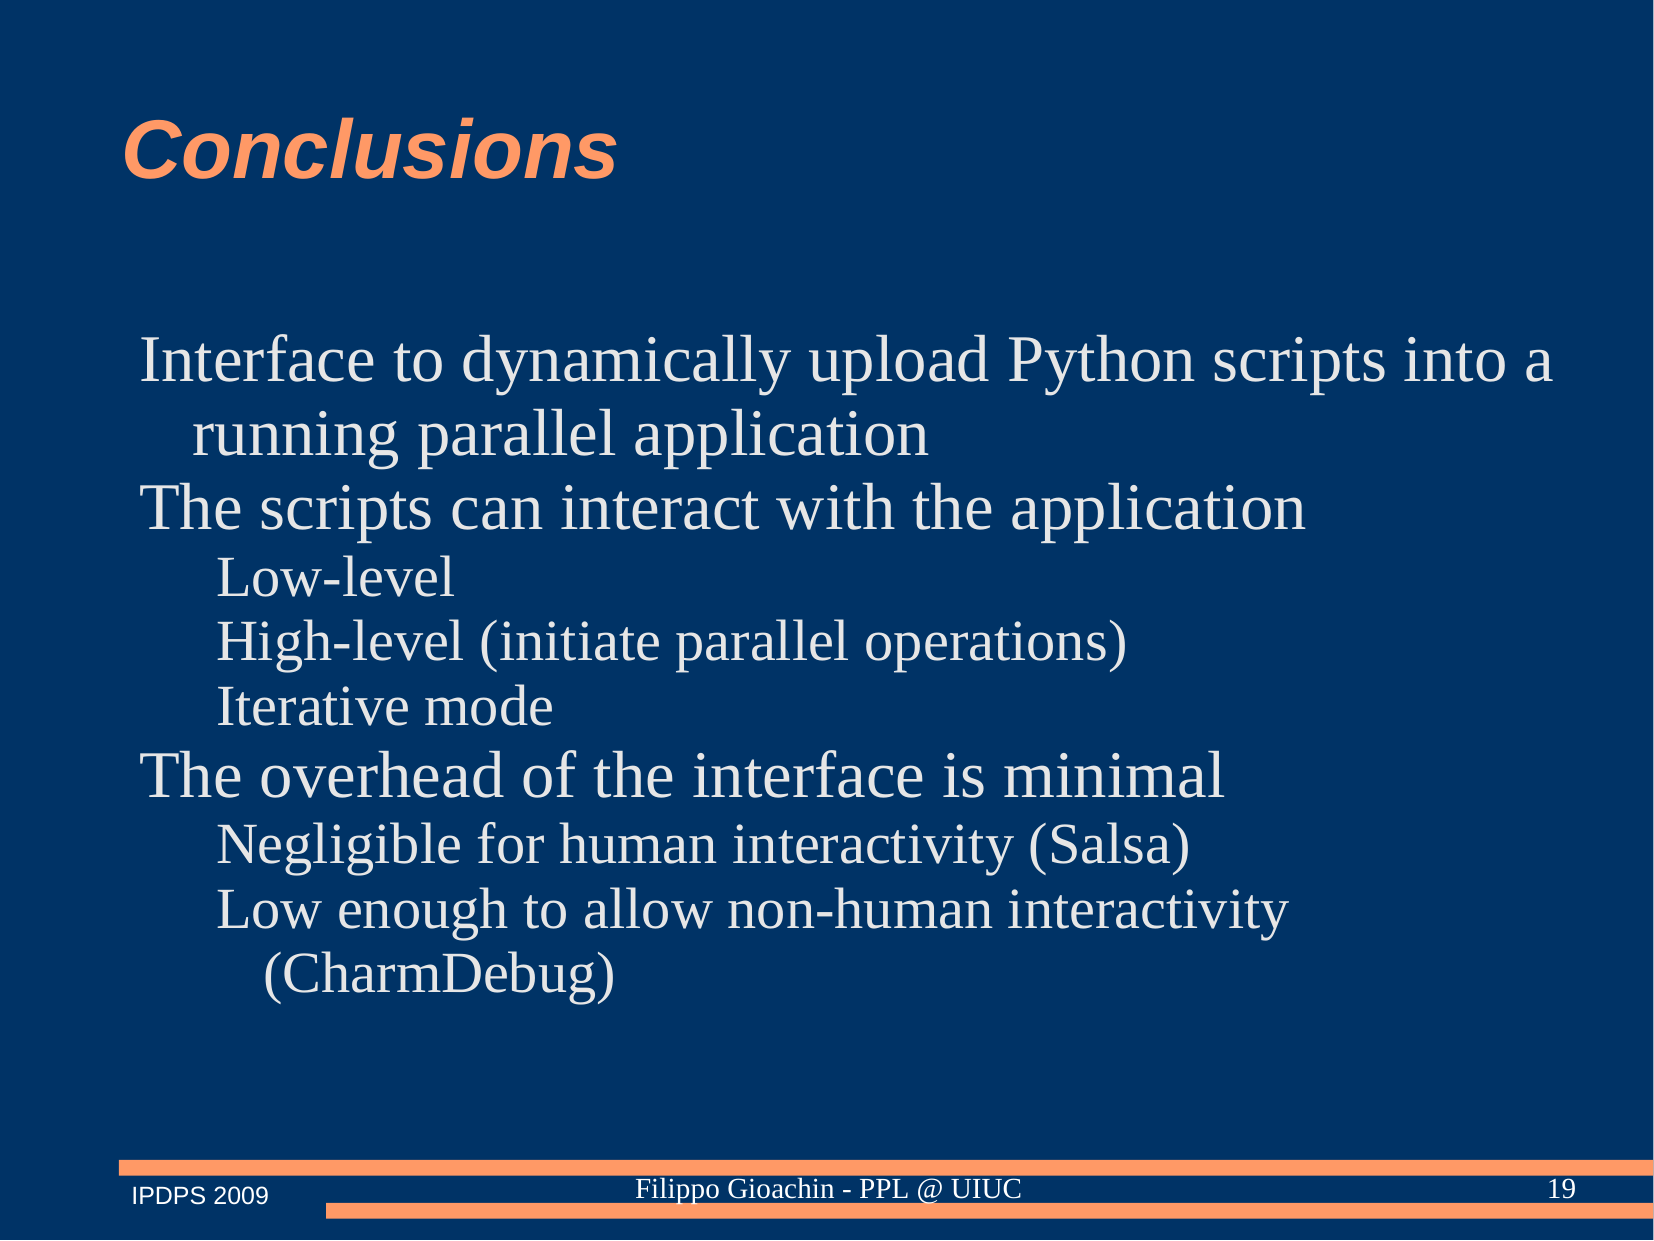

# Conclusions
Interface to dynamically upload Python scripts into a running parallel application
The scripts can interact with the application
Low-level
High-level (initiate parallel operations)
Iterative mode
The overhead of the interface is minimal
Negligible for human interactivity (Salsa)
Low enough to allow non-human interactivity (CharmDebug)
19
Filippo Gioachin - PPL @ UIUC